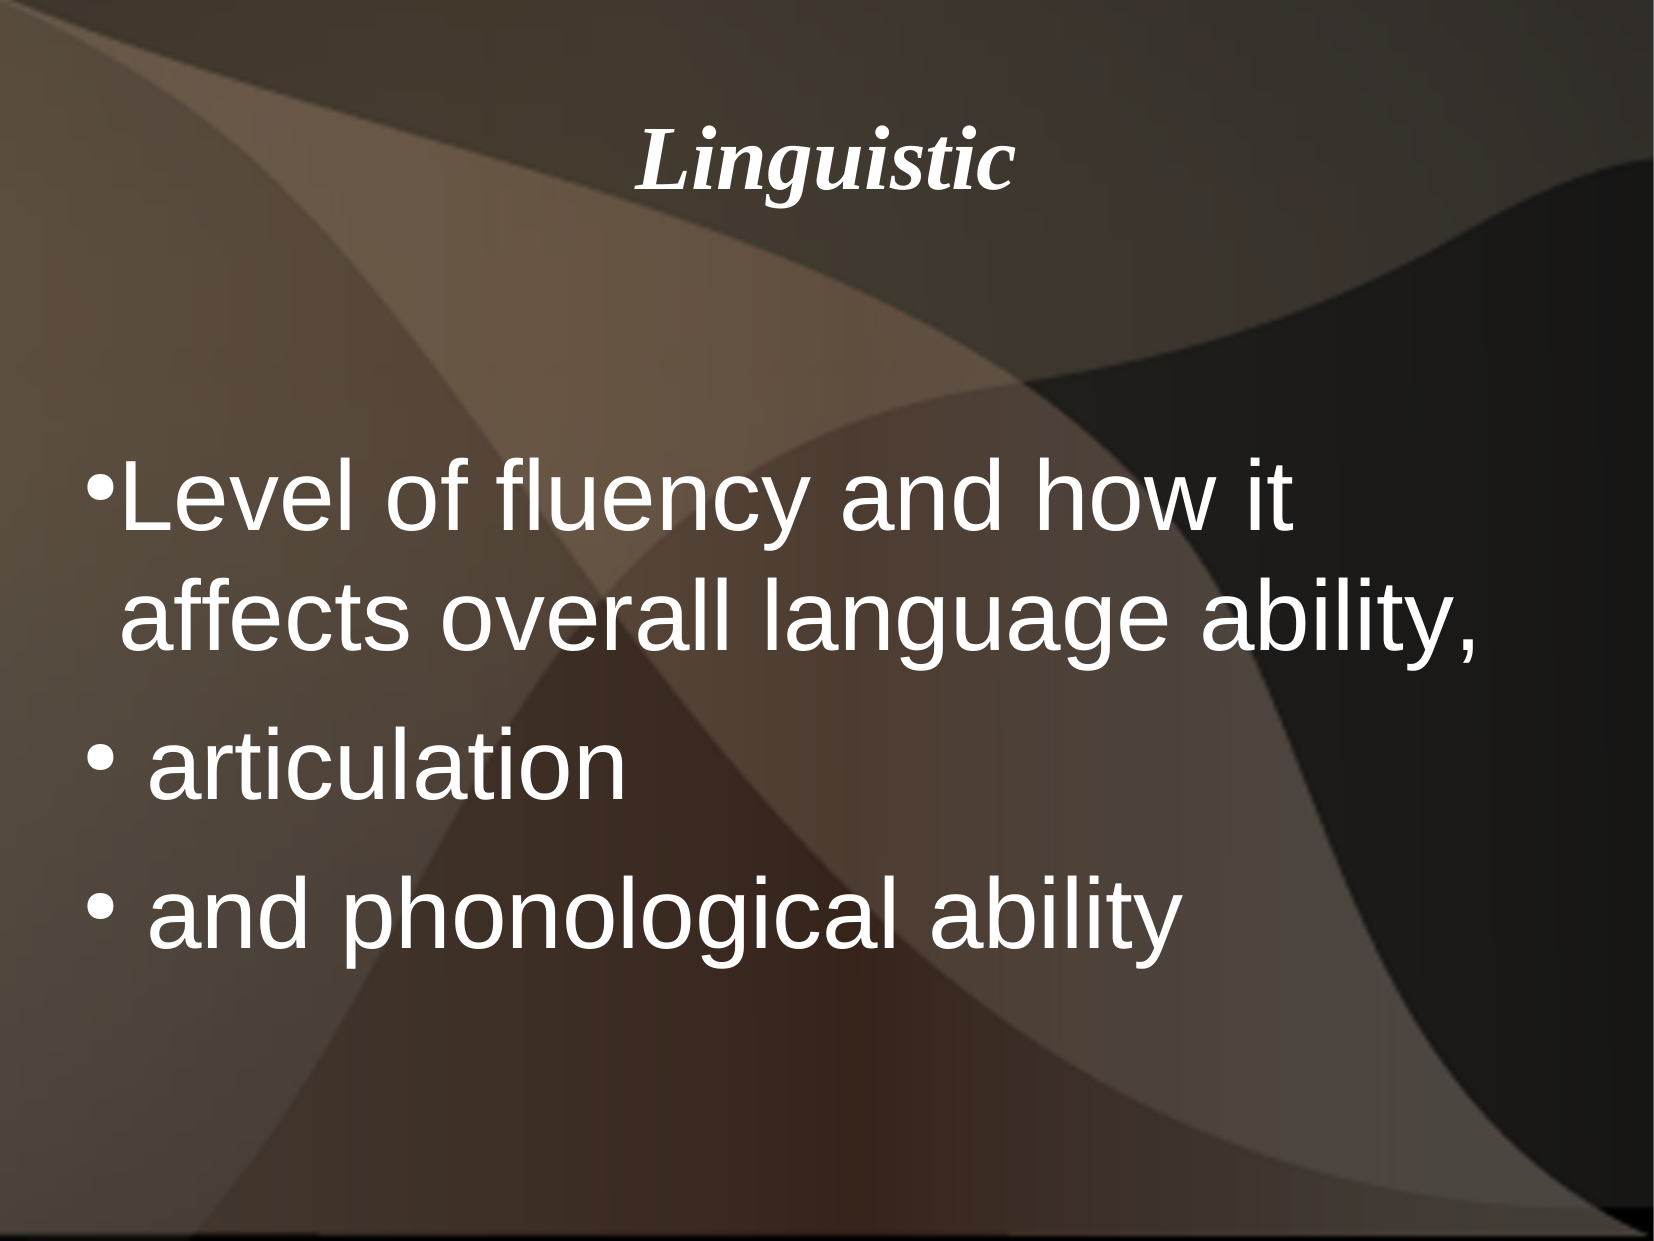

# Linguistic
Level of fluency and how it affects overall language ability,
 articulation
 and phonological ability